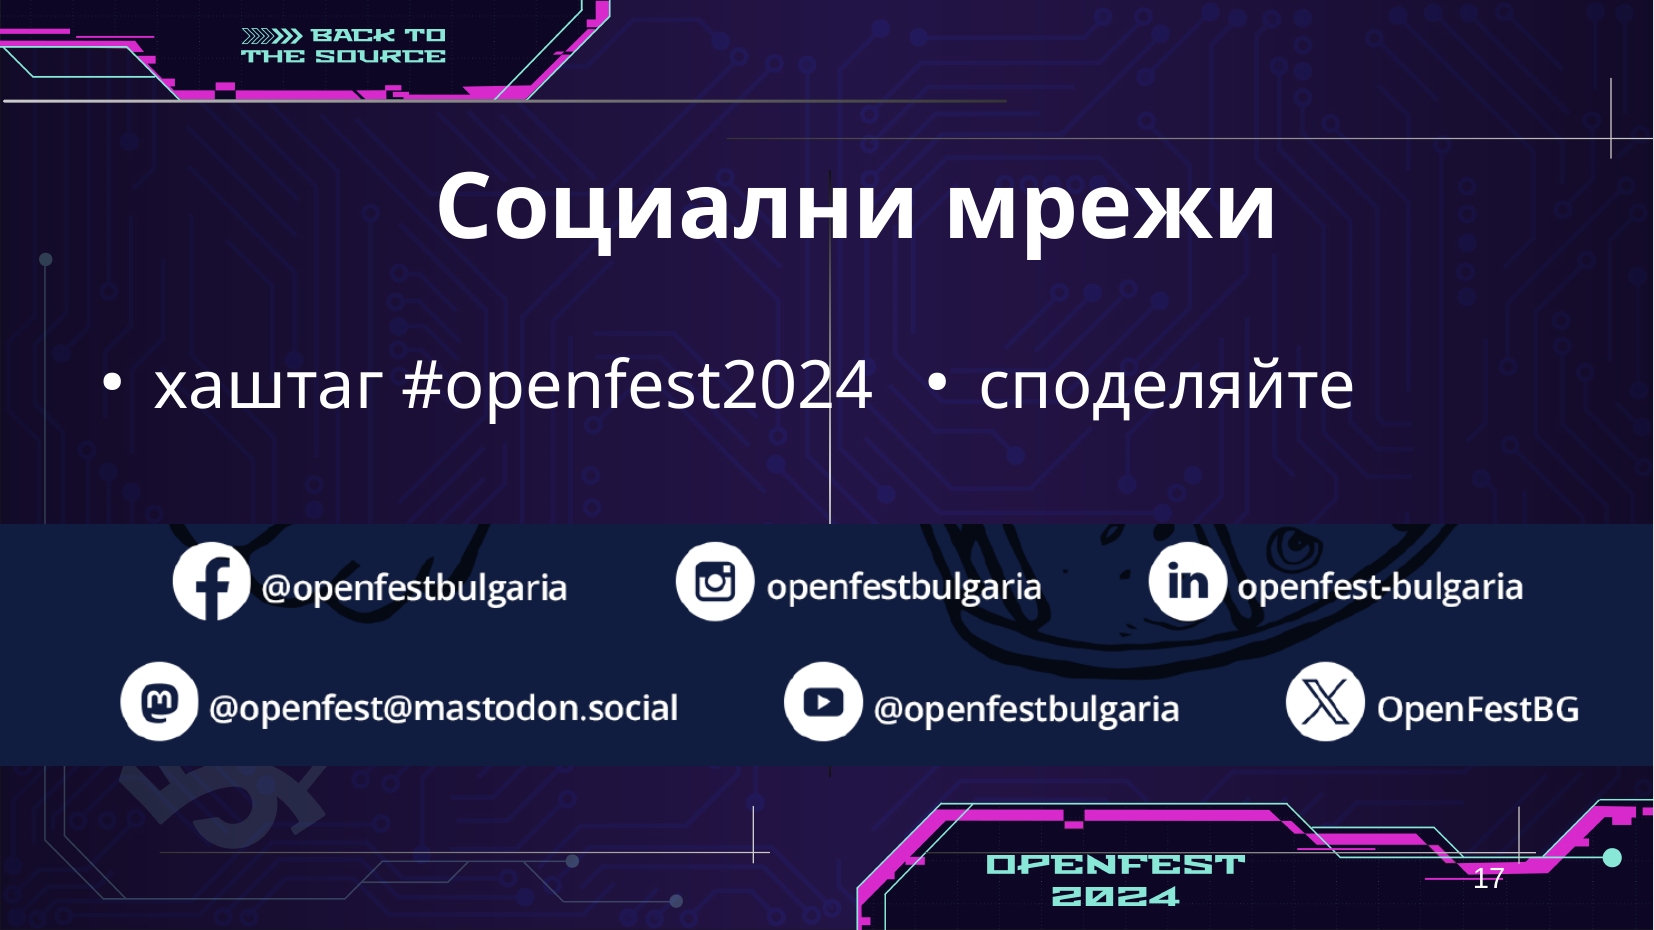

# Социални мрежи
хаштаг #openfest2024
споделяйте
17